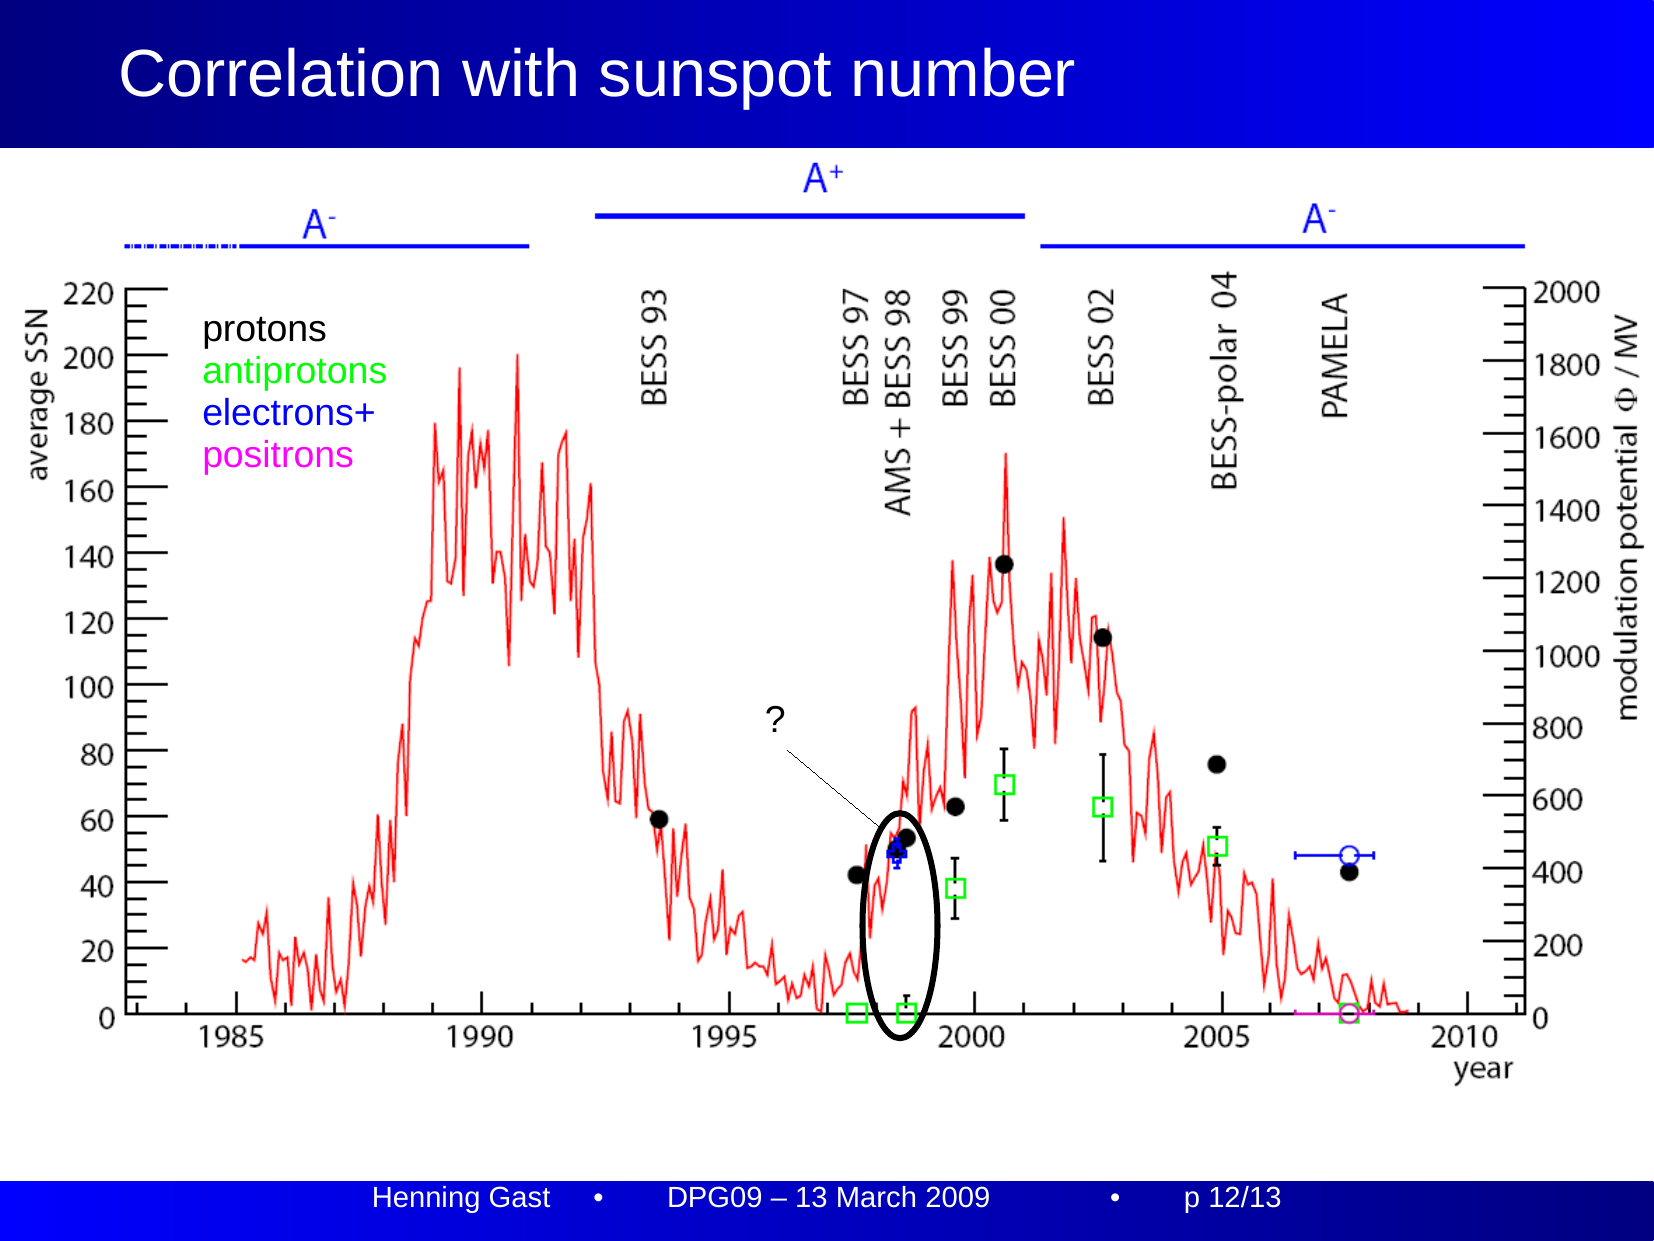

# Correlation with sunspot number
protons
antiprotons
electrons+
positrons
?